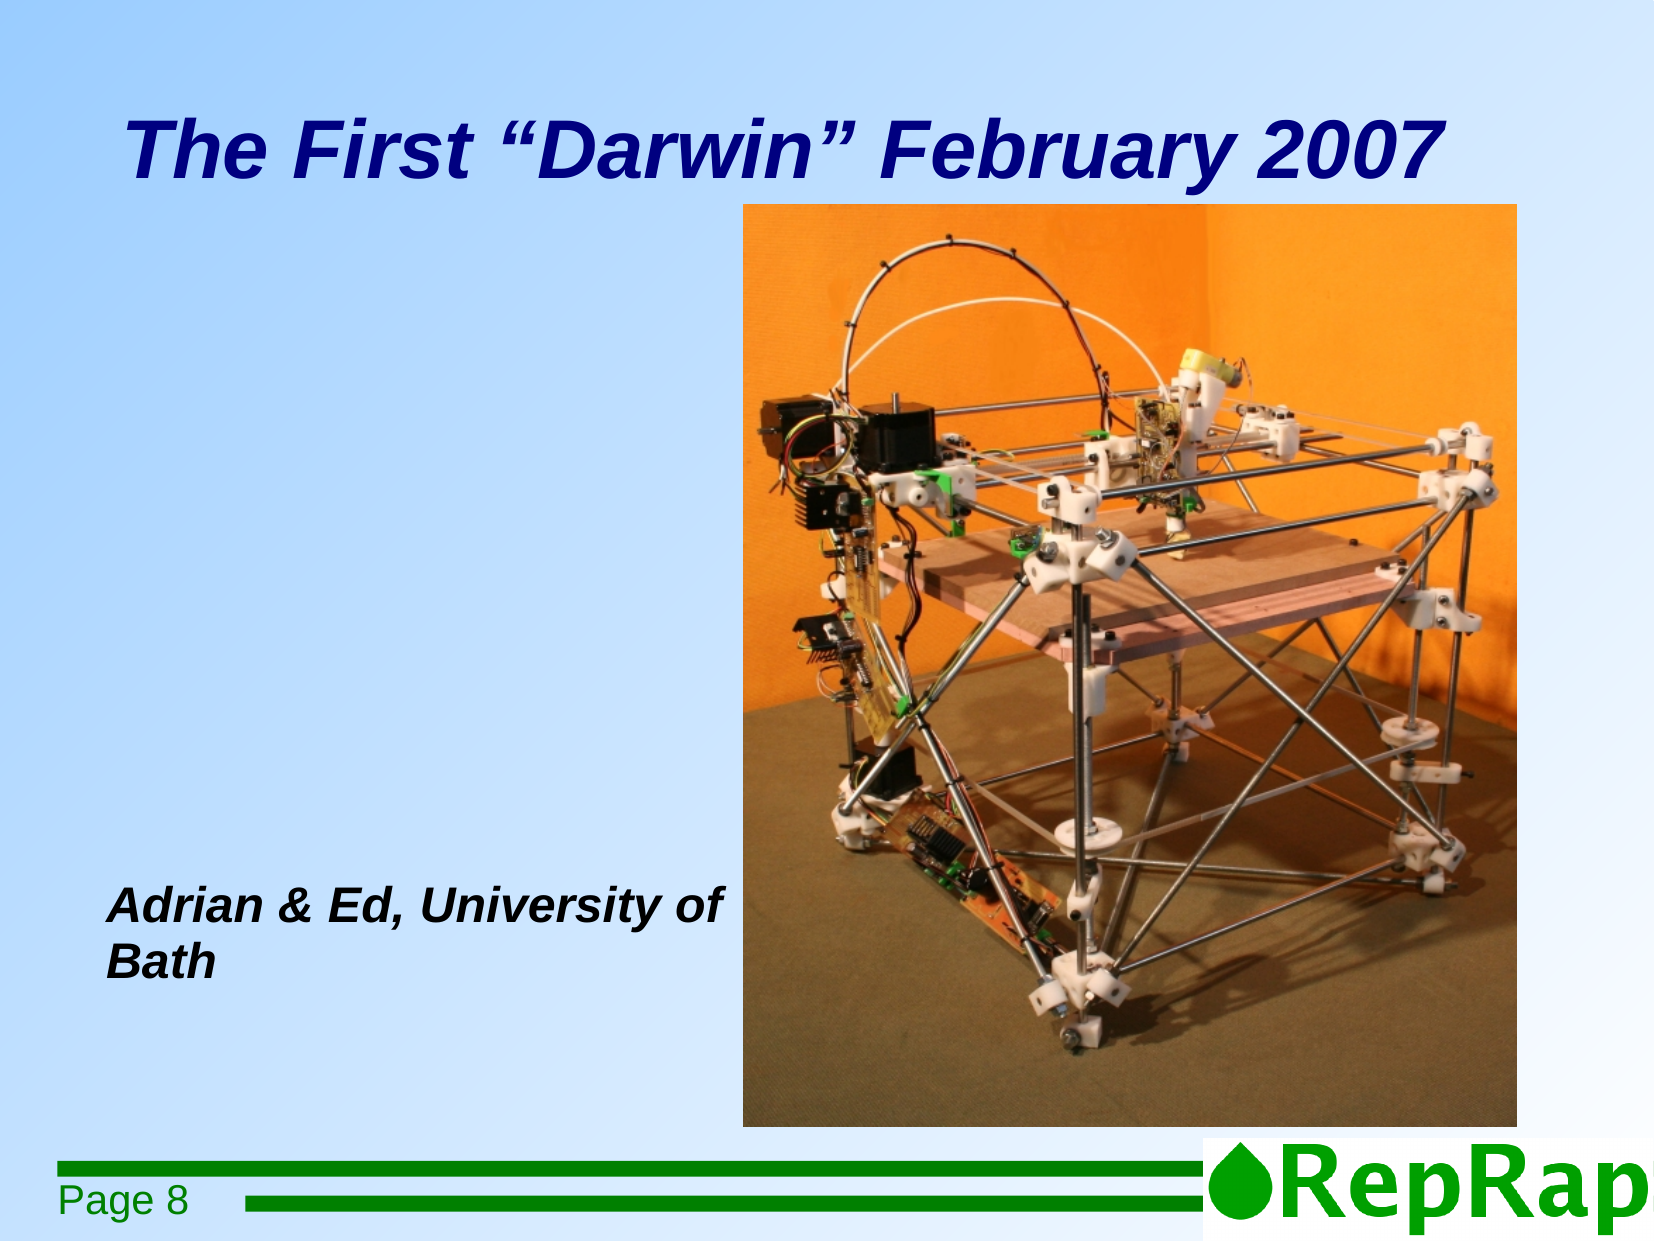

# The First “Darwin” February 2007
Adrian & Ed, University of Bath